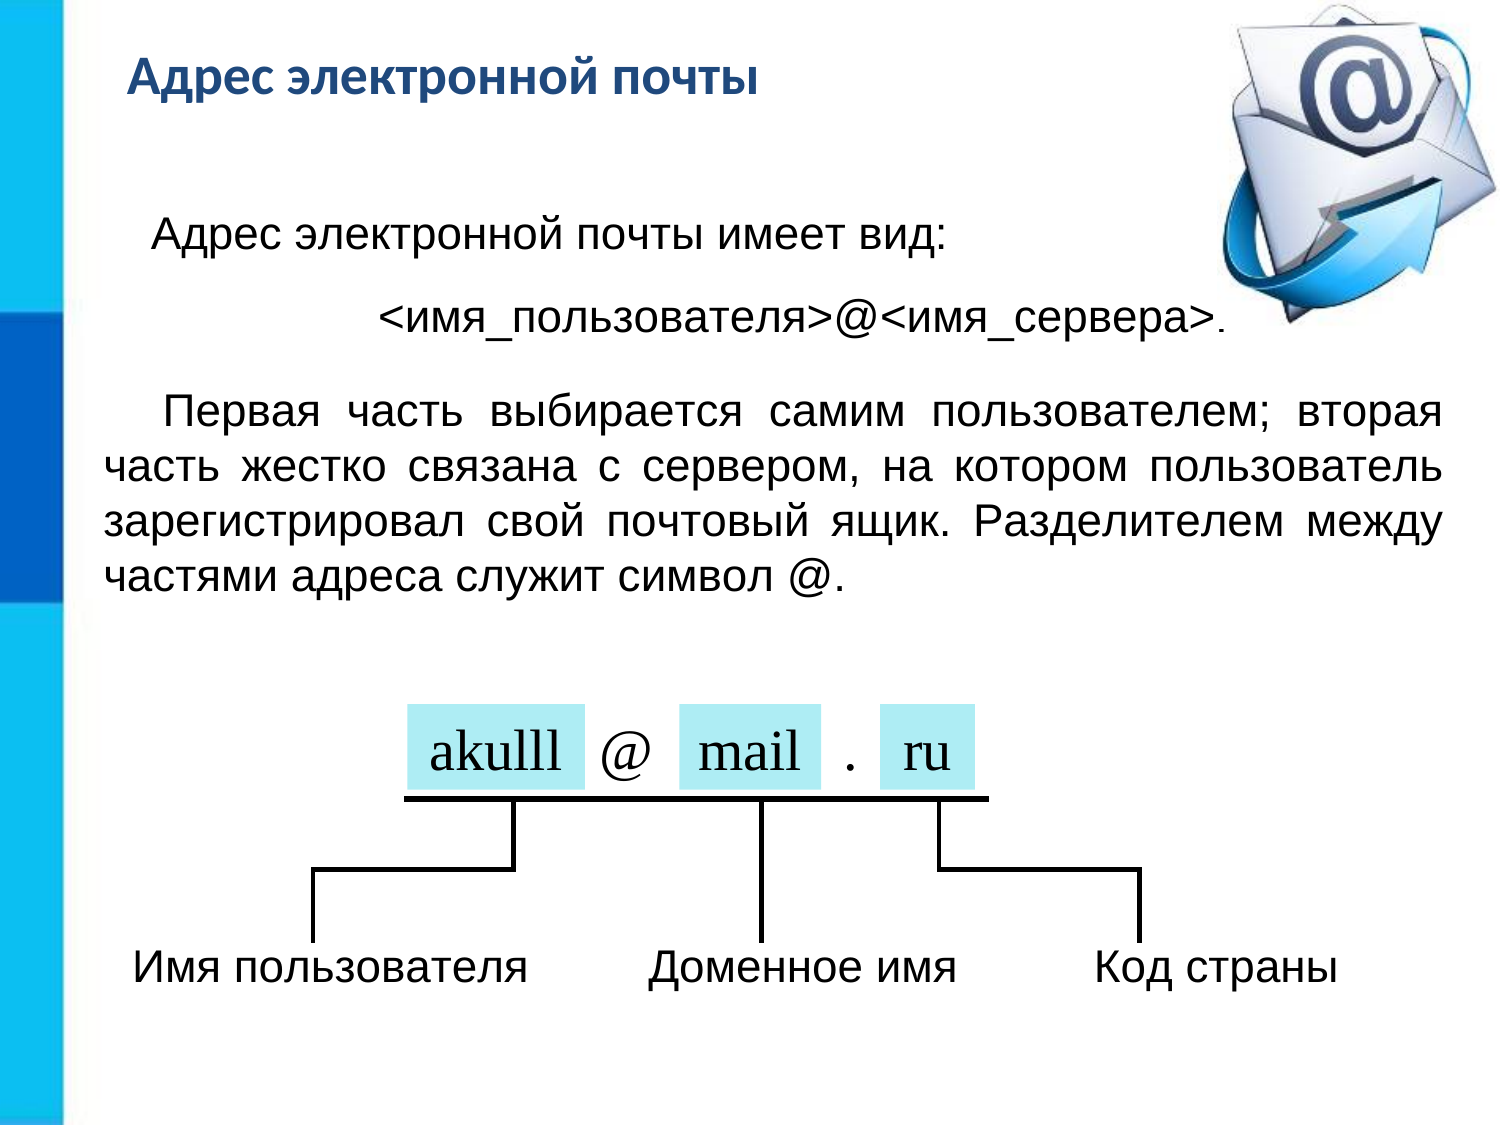

Адрес электронной почты
Адрес электронной почты имеет вид:
<имя_пользователя>@<имя_сервера>.
Первая часть выбирается самим пользователем; вторая часть жестко связана с сервером, на котором пользователь зарегистрировал свой почтовый ящик. Разделителем между частями адреса служит символ @.
akulll
@
mail
.
ru
Имя пользователя
Доменное имя
Код страны